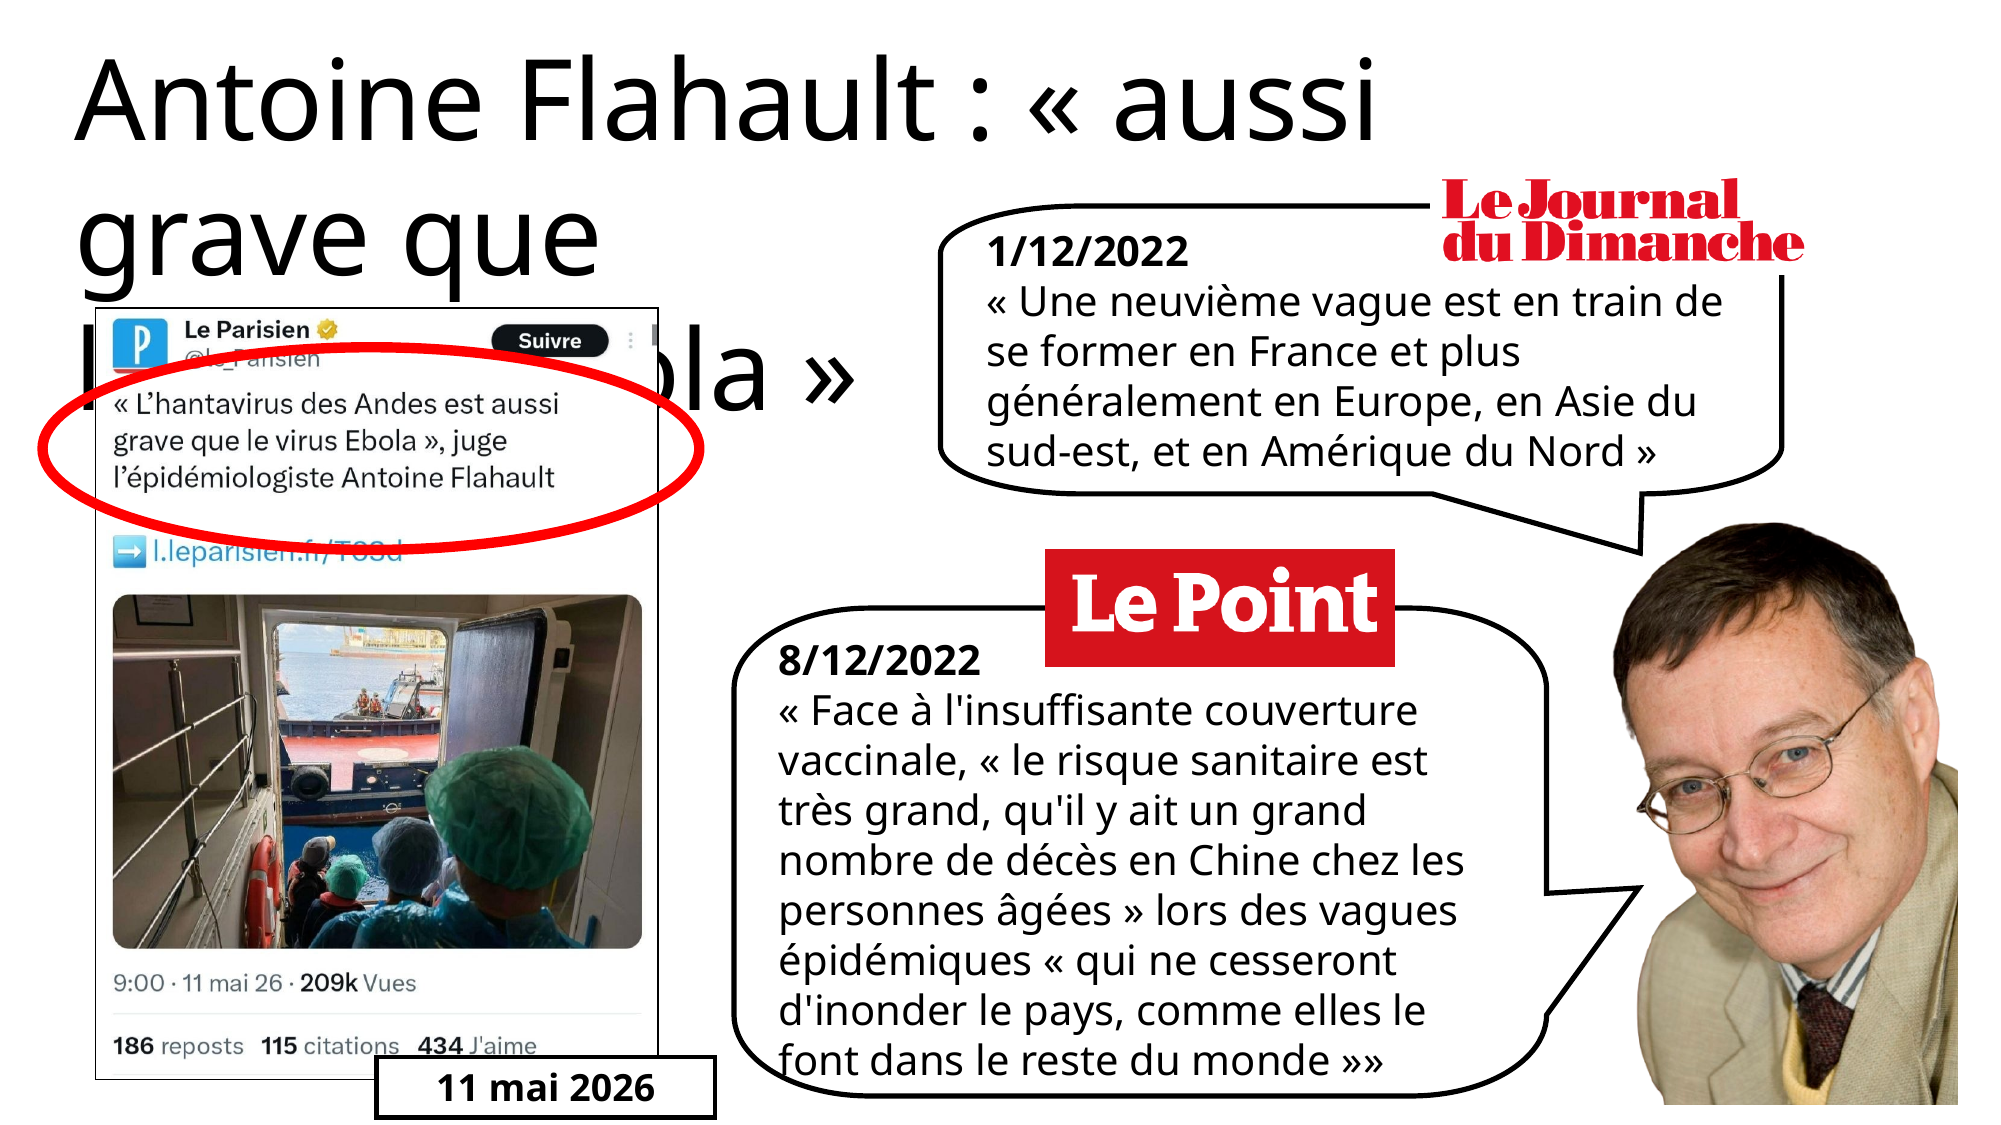

Antoine Flahault : « aussi grave que
le virus Ebola »
1/12/2022
« Une neuvième vague est en train de se former en France et plus généralement en Europe, en Asie du sud-est, et en Amérique du Nord »
8/12/2022
« Face à l'insuffisante couverture vaccinale, « le risque sanitaire est très grand, qu'il y ait un grand nombre de décès en Chine chez les personnes âgées » lors des vagues épidémiques « qui ne cesseront d'inonder le pays, comme elles le font dans le reste du monde »»
11 mai 2026